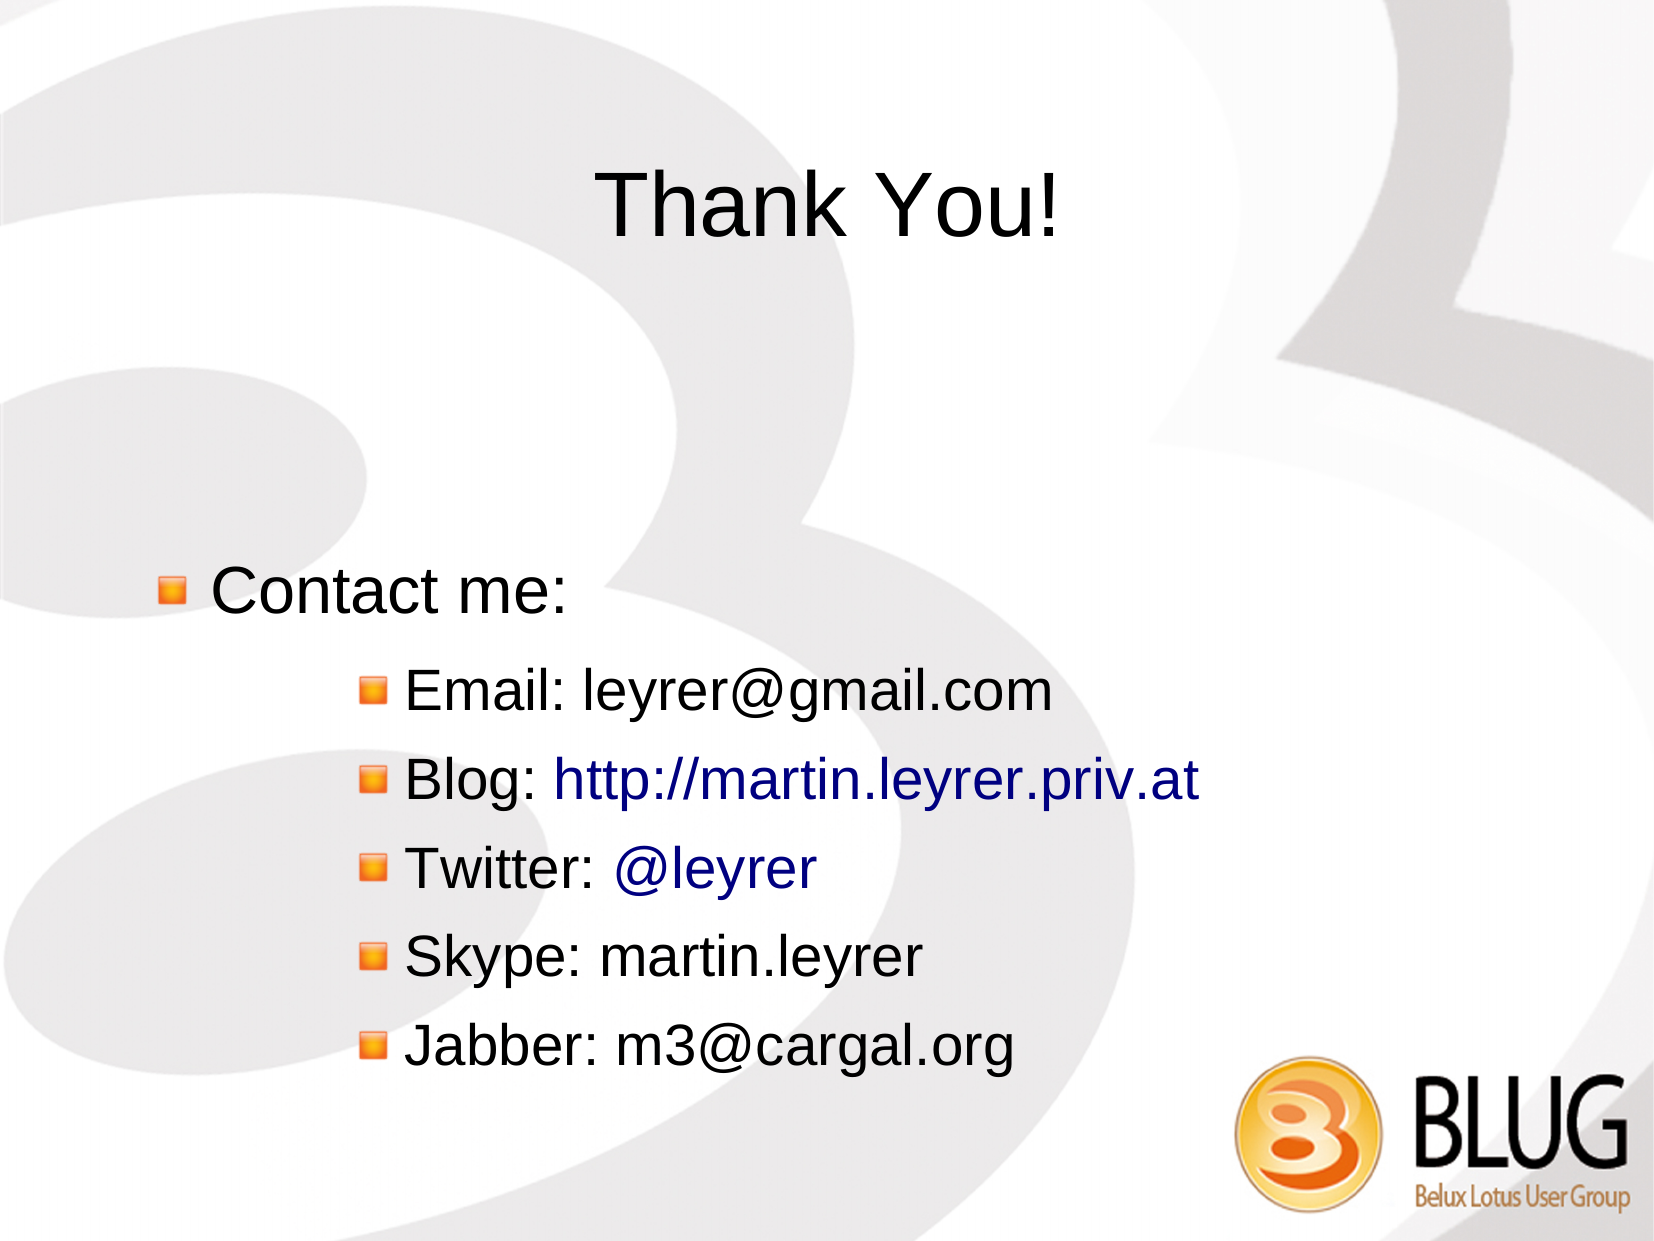

# Thank You!
Contact me:
Email: leyrer@gmail.com
Blog: http://martin.leyrer.priv.at
Twitter: @leyrer
Skype: martin.leyrer
Jabber: m3@cargal.org